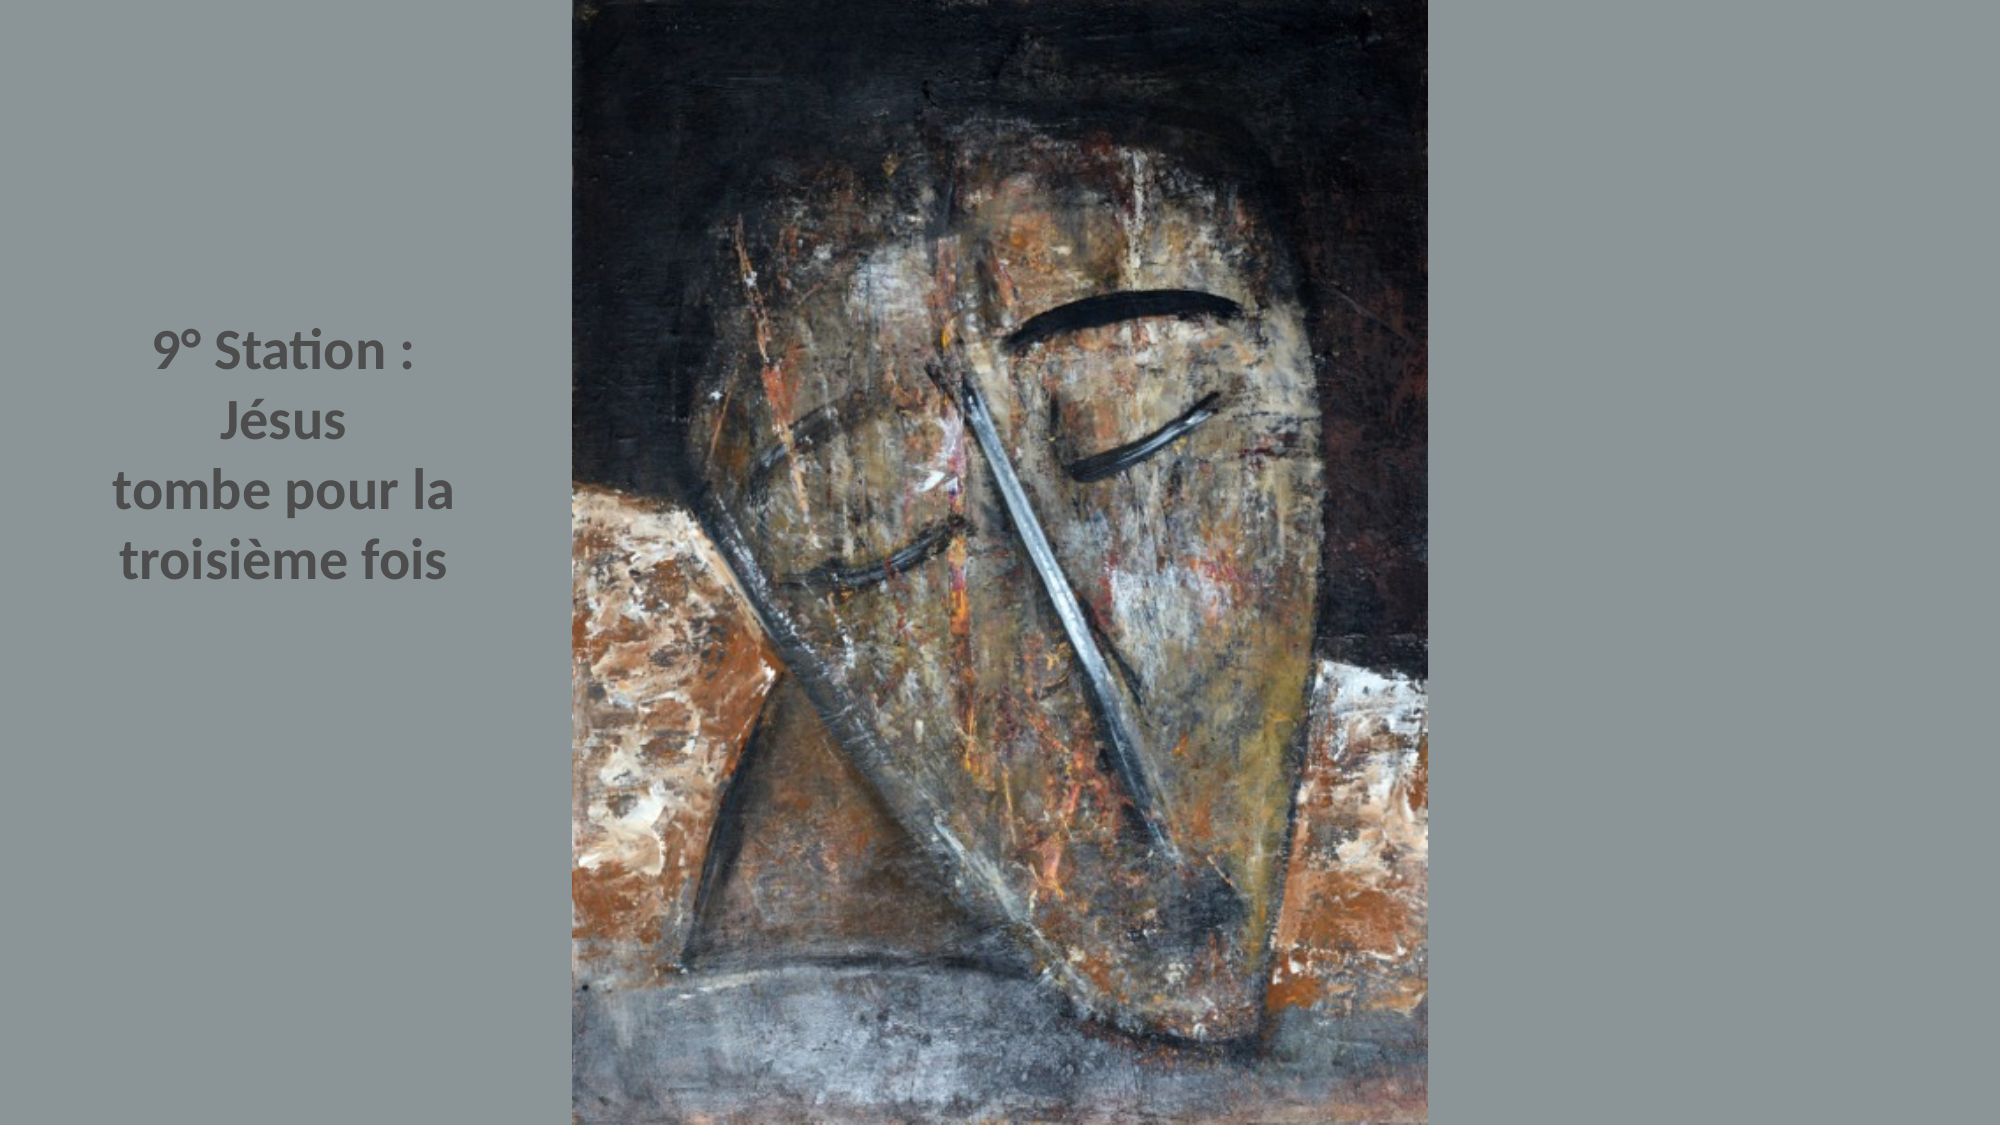

9° Station : Jésus tombe pour la troisième fois